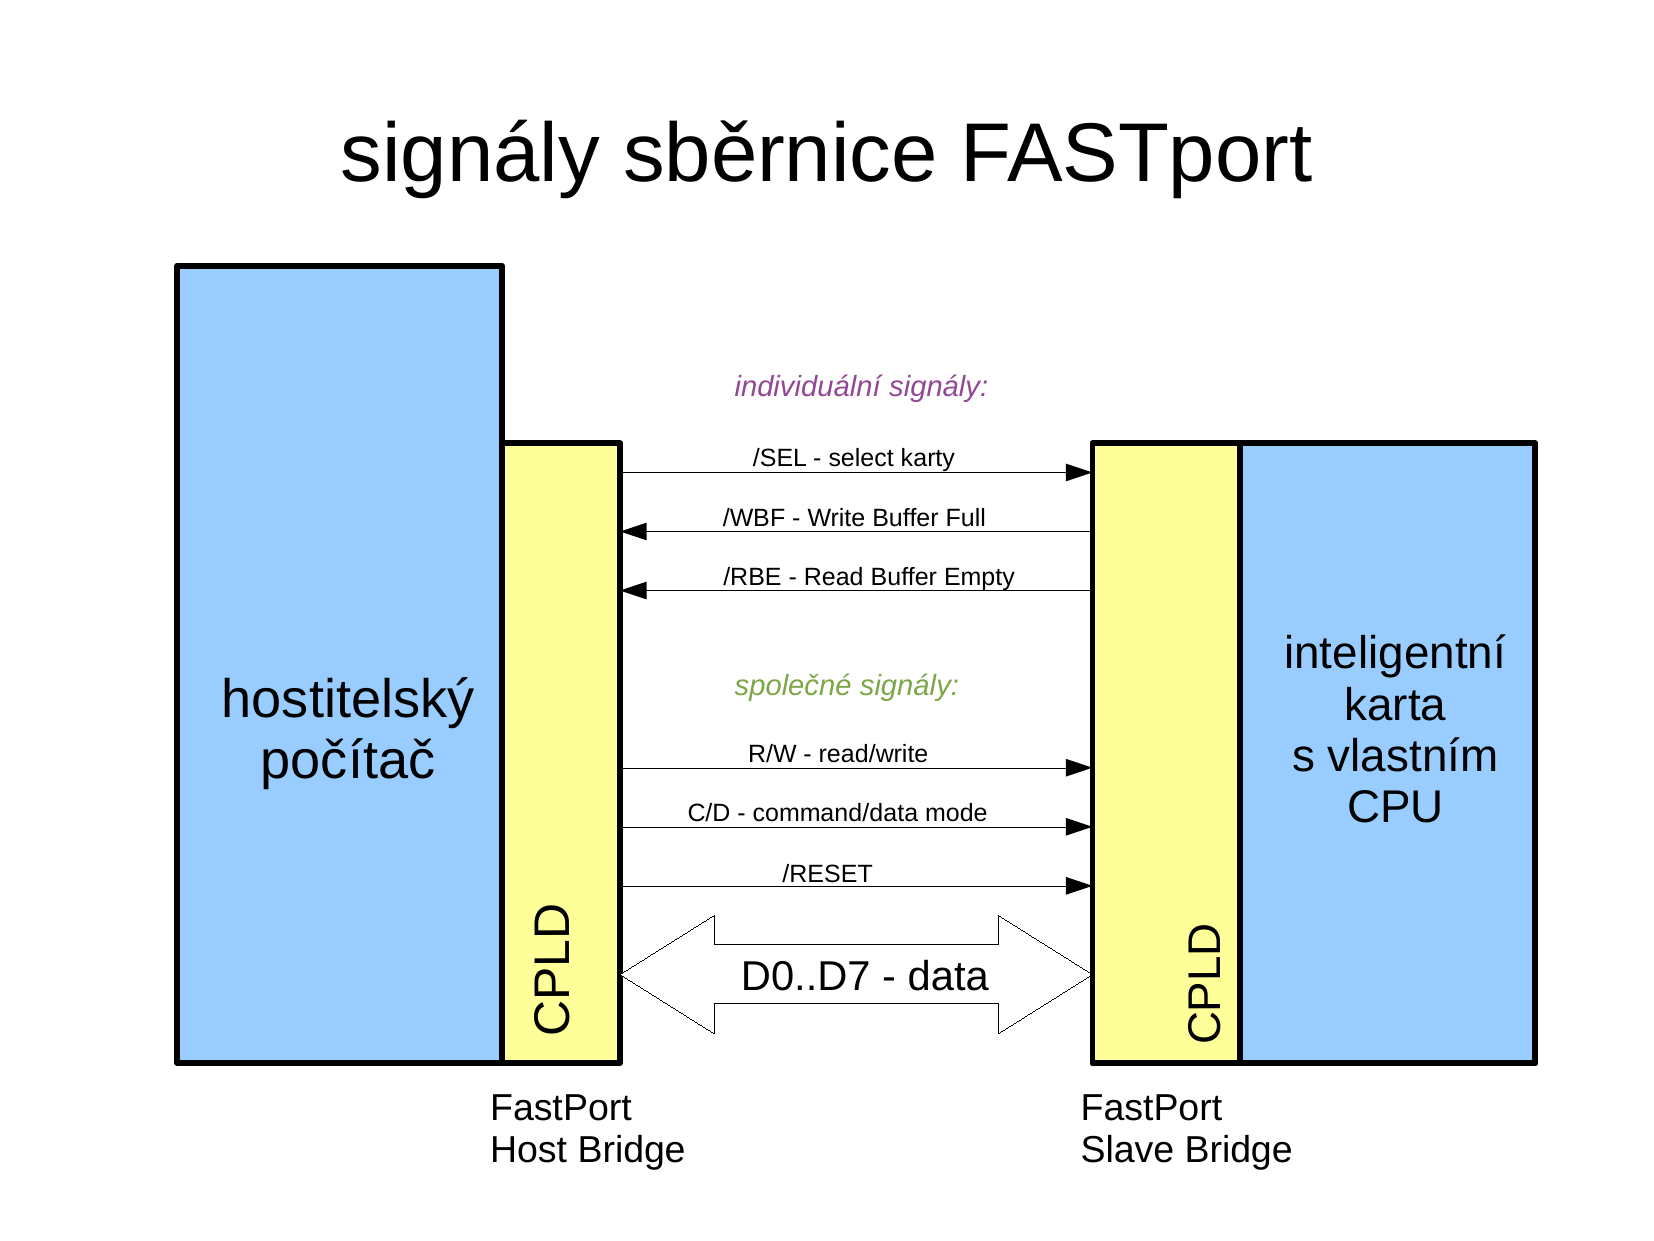

# signály sběrnice FASTport
individuální signály:
/SEL - select karty
/WBF - Write Buffer Full
/RBE - Read Buffer Empty
inteligentní
karta
s vlastním
CPU
společné signály:
hostitelský
počítač
inteligentní
karta
s vlastním
CPU
R/W - read/write
C/D - command/data mode
/RESET
CPLD
D0..D7 - data
CPLD
CPLD
FastPort
Host Bridge
FastPort
Slave Bridge